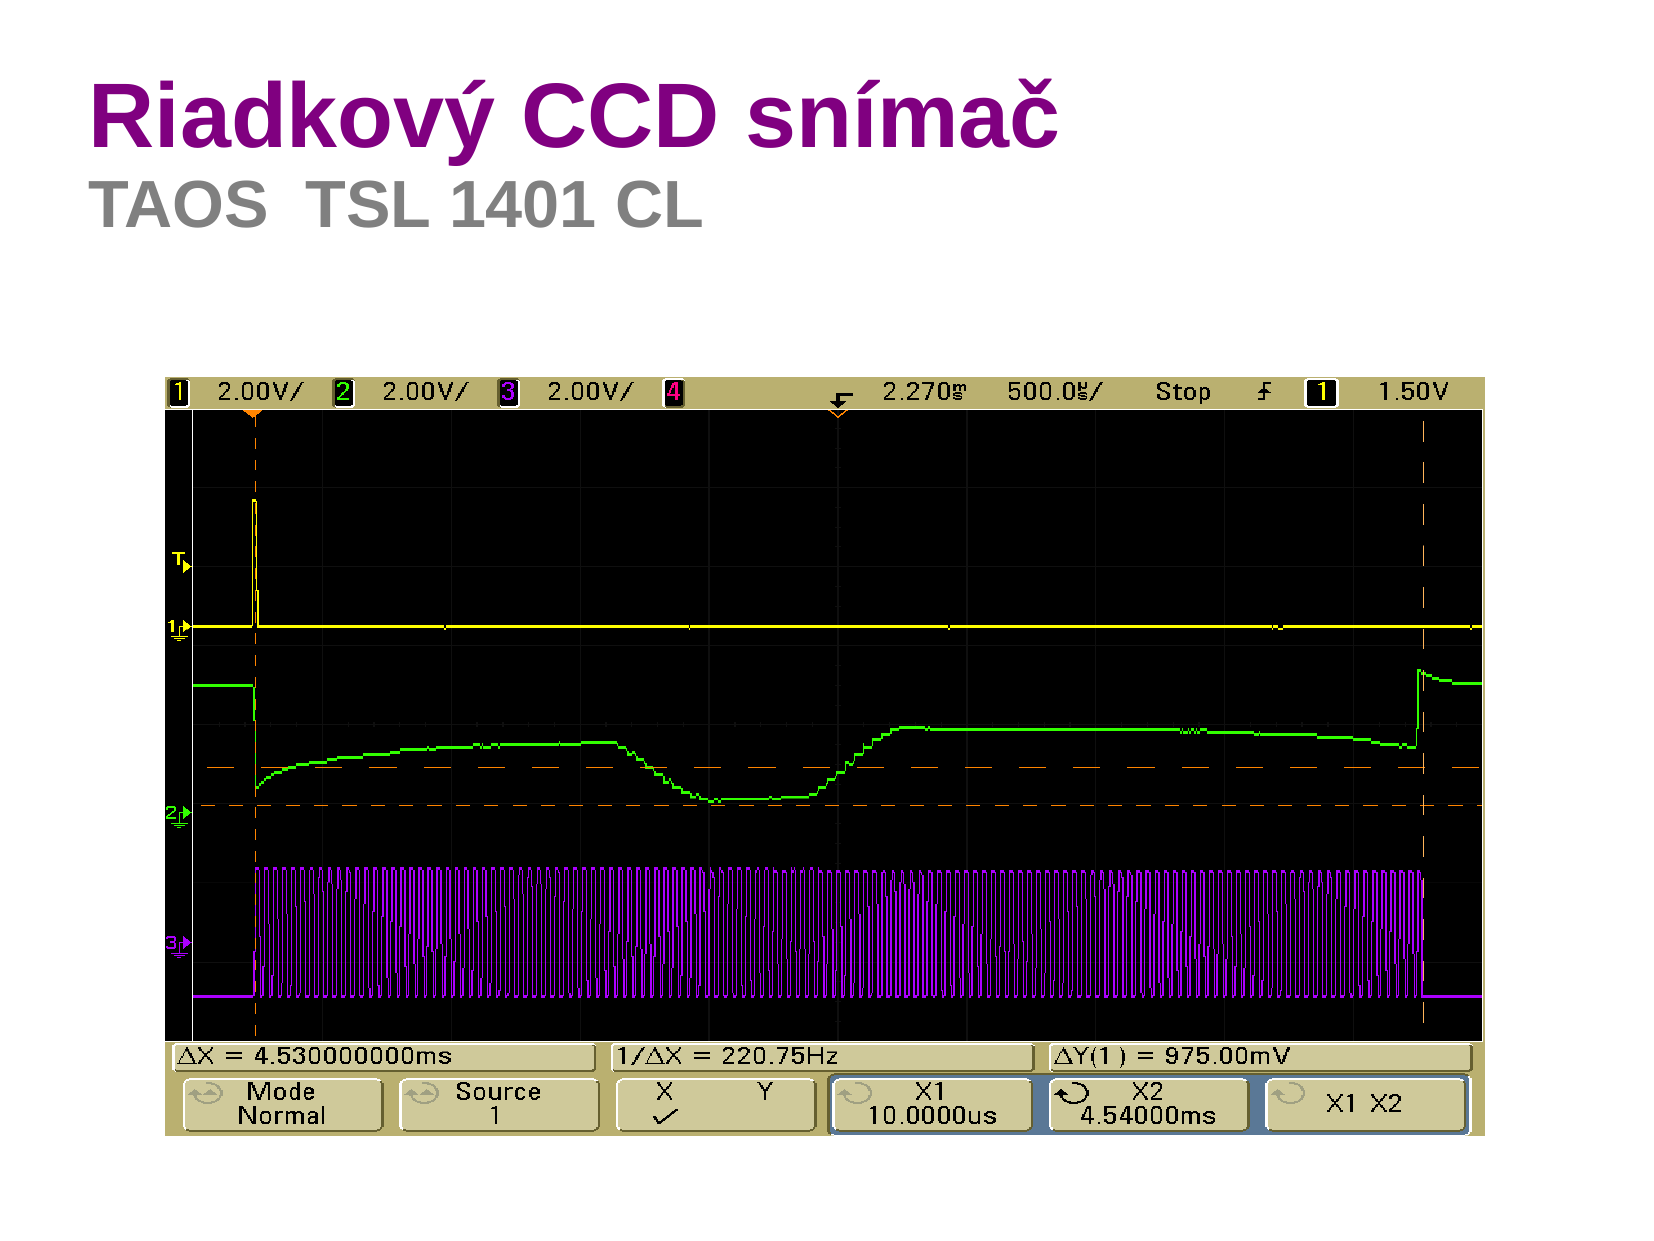

# Riadkový CCD snímač TAOS TSL 1401 CL